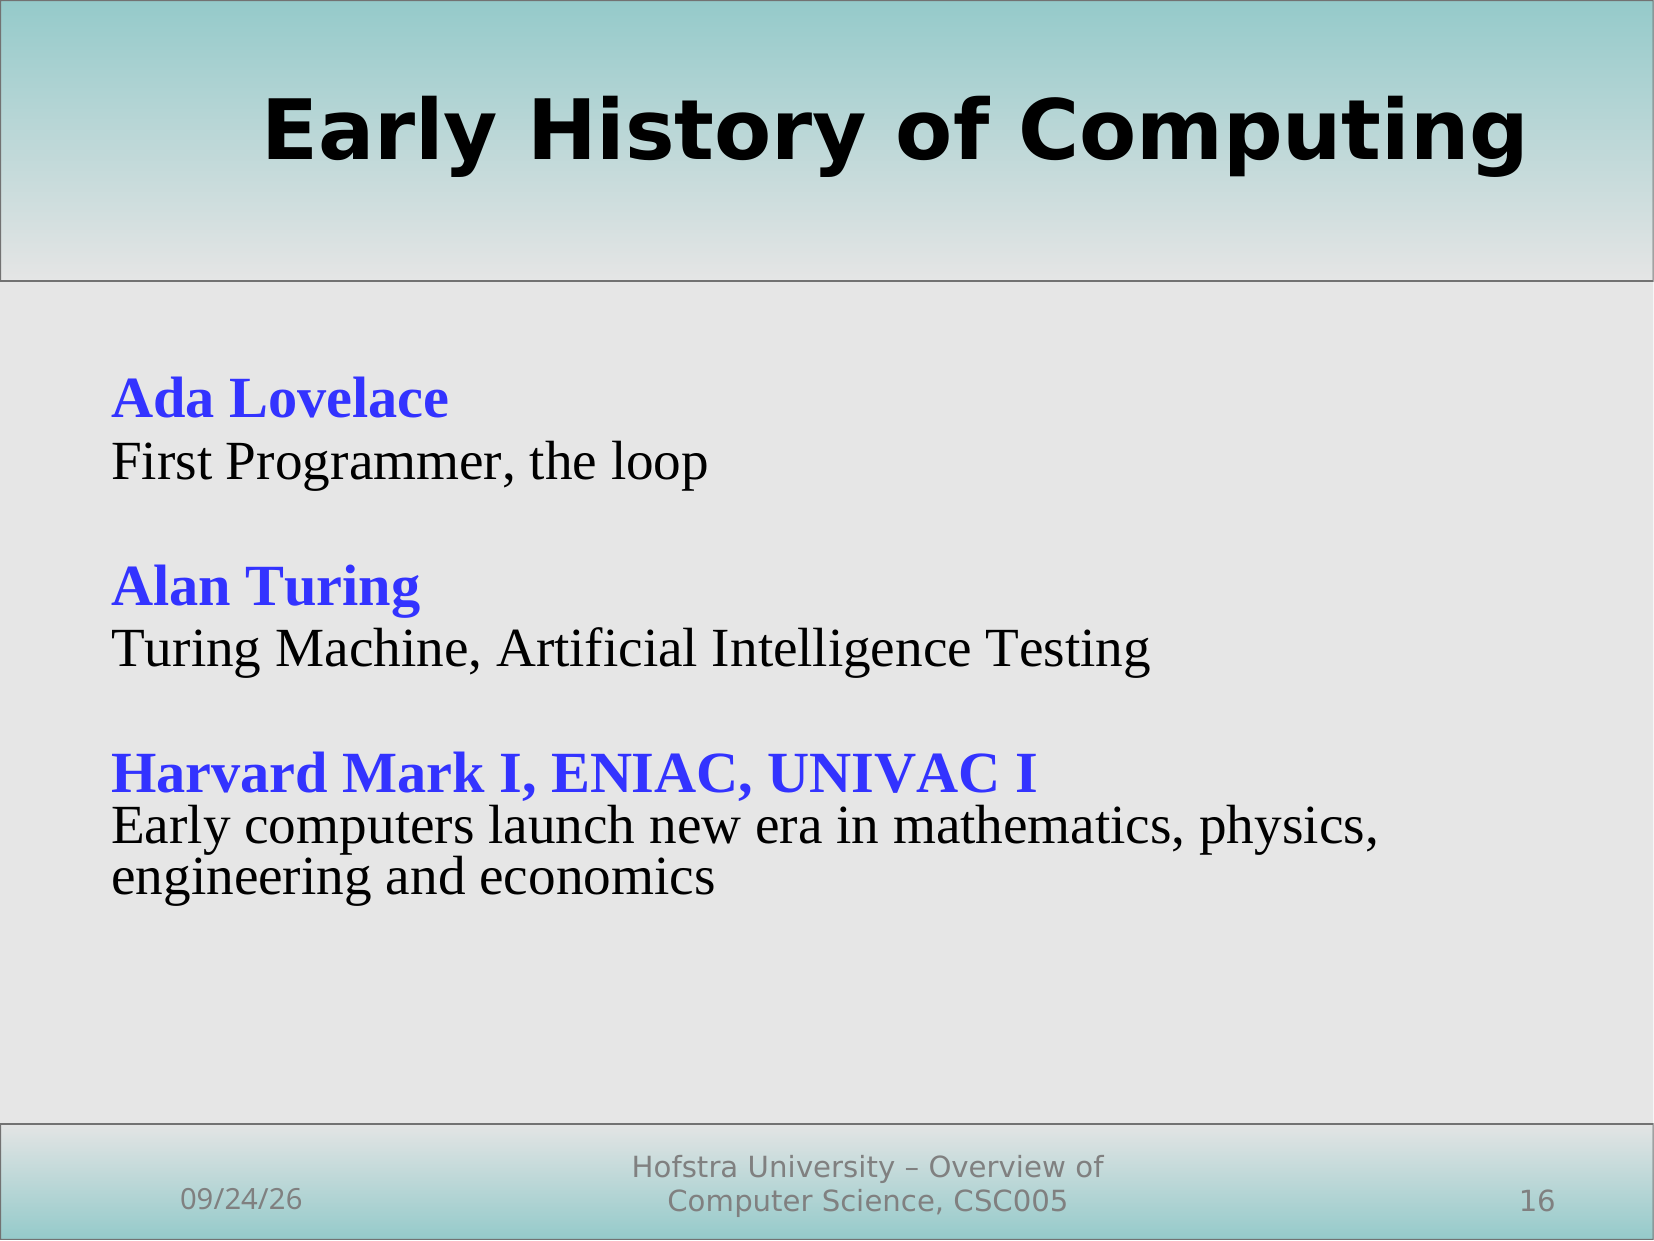

# Early History of Computing
Ada Lovelace
First Programmer, the loop
Alan Turing
Turing Machine, Artificial Intelligence Testing
Harvard Mark I, ENIAC, UNIVAC I
Early computers launch new era in mathematics, physics, engineering and economics
16